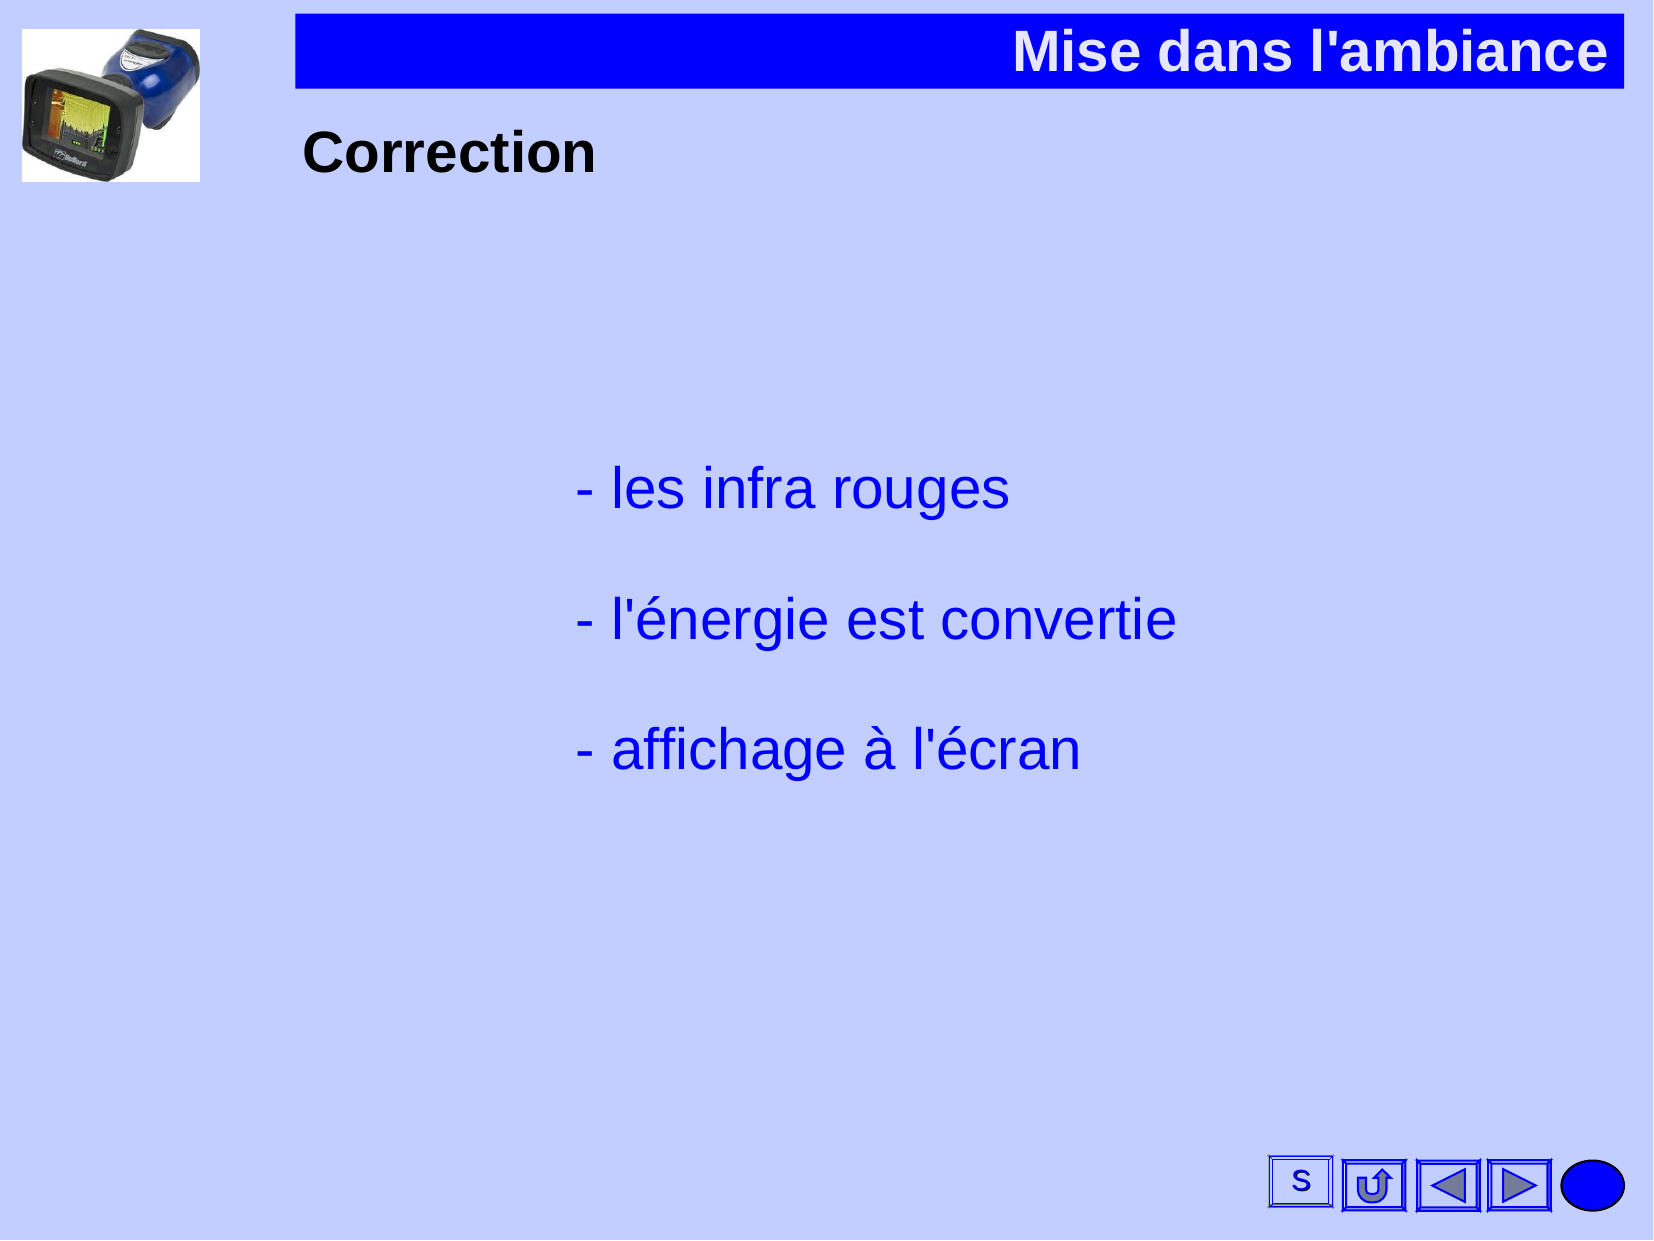

Mise dans l'ambiance
Correction
				- les infra rouges
				- l'énergie est convertie
				- affichage à l'écran